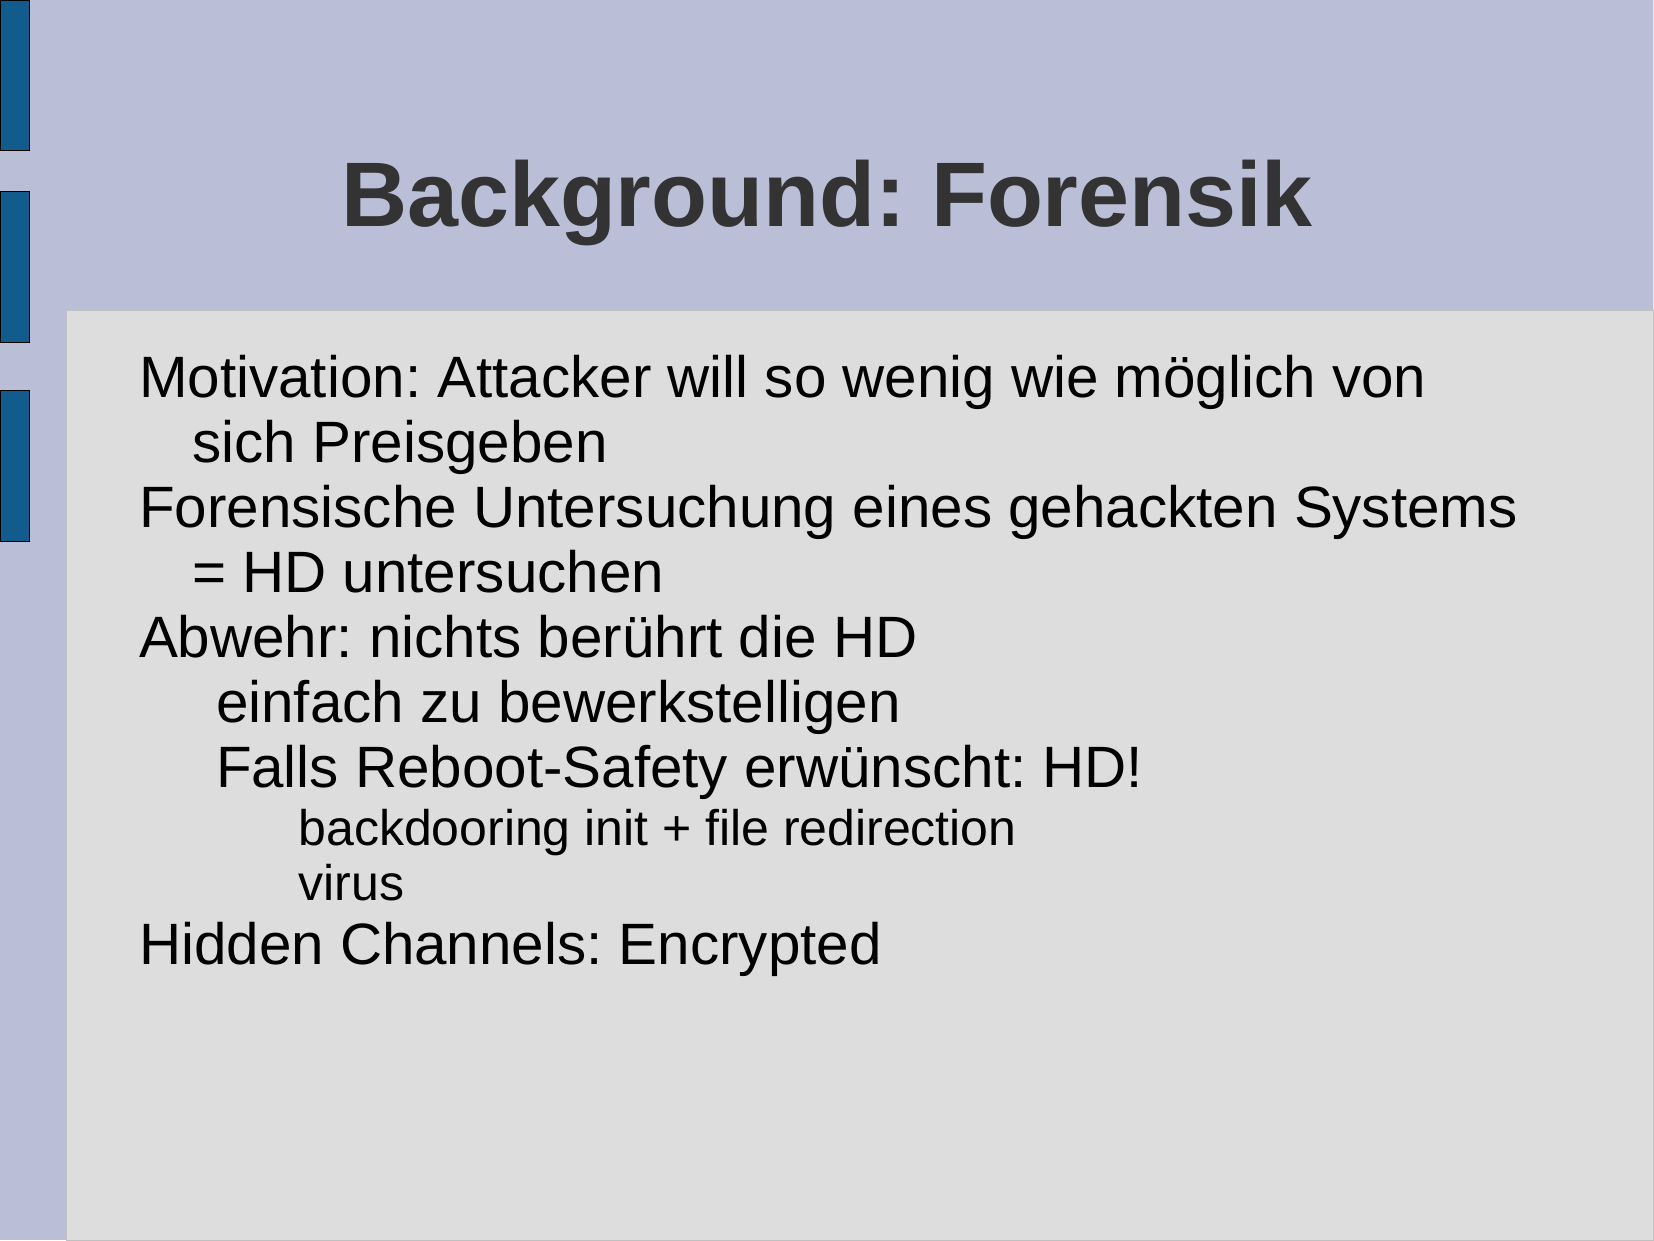

# Background: Forensik
Motivation: Attacker will so wenig wie möglich von sich Preisgeben
Forensische Untersuchung eines gehackten Systems = HD untersuchen
Abwehr: nichts berührt die HD
einfach zu bewerkstelligen
Falls Reboot-Safety erwünscht: HD!
backdooring init + file redirection
virus
Hidden Channels: Encrypted